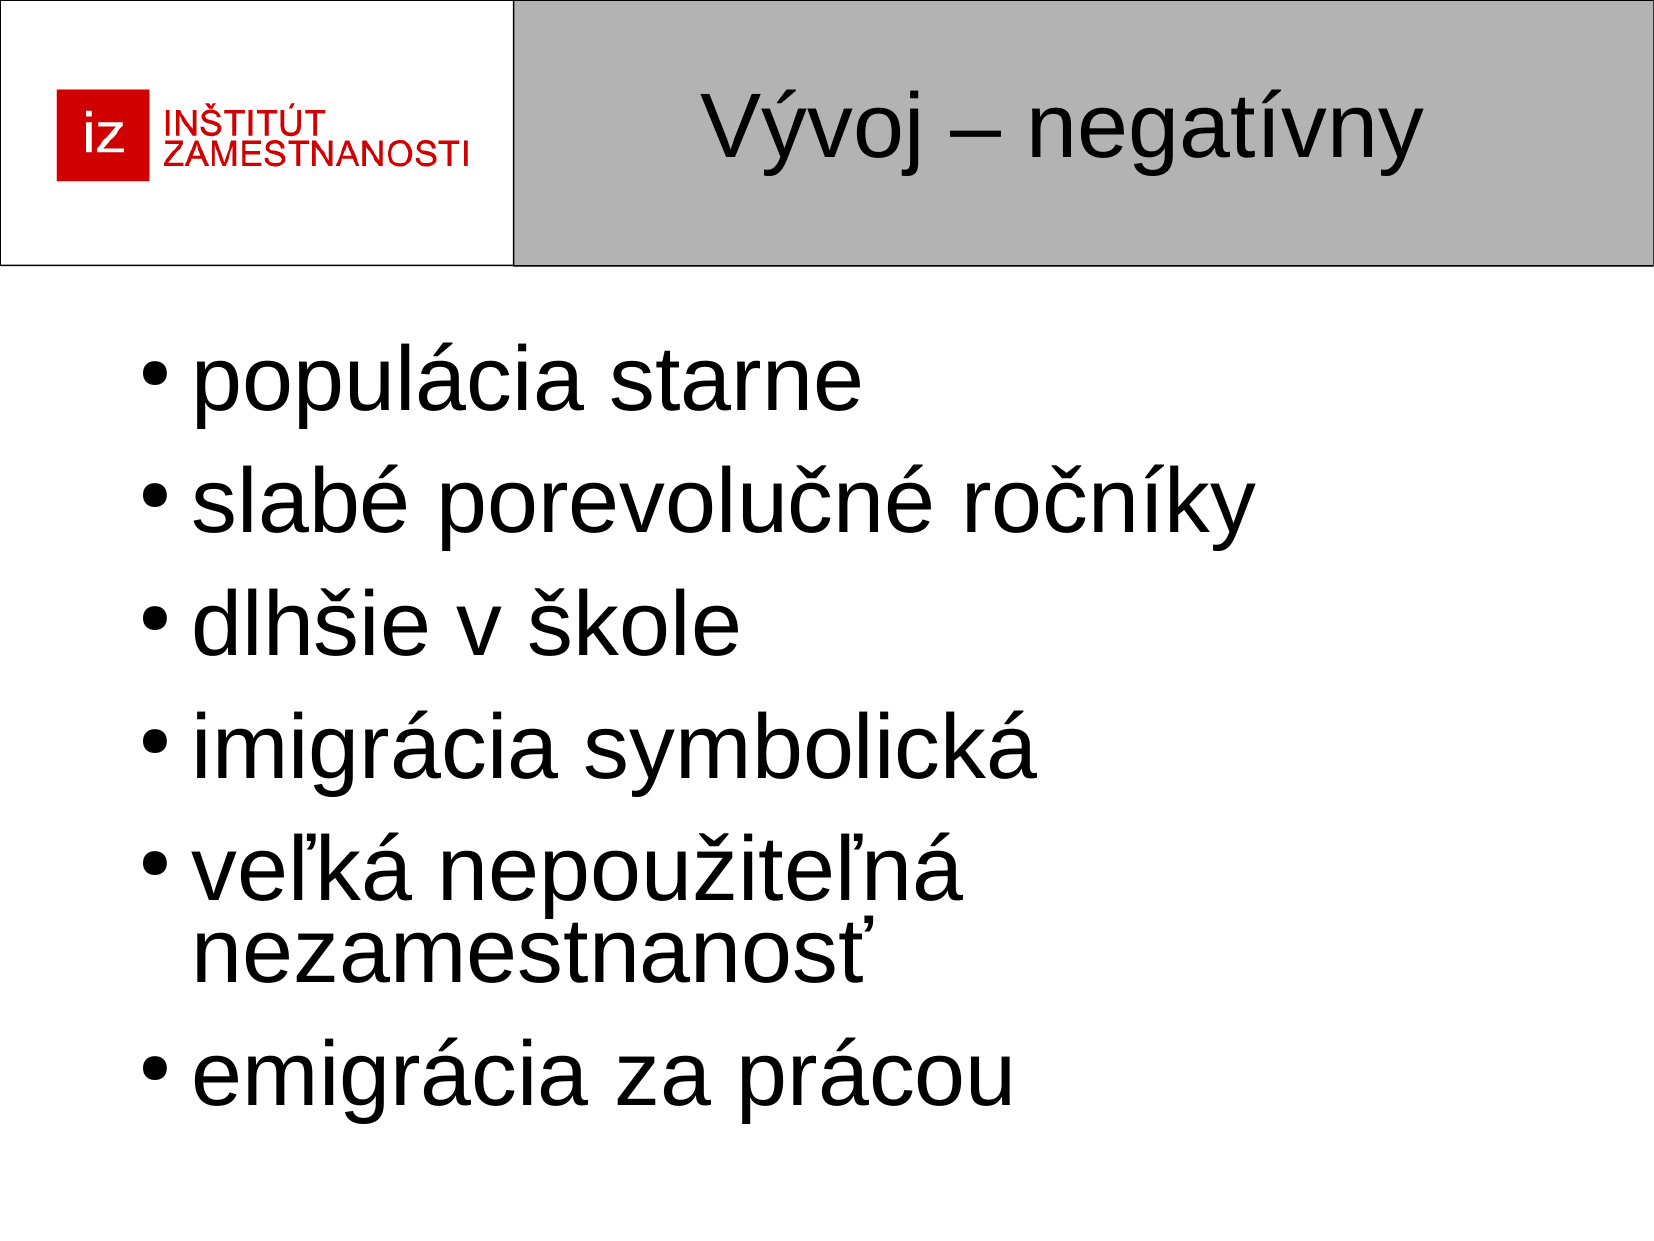

# Vývoj – negatívny
populácia starne
slabé porevolučné ročníky
dlhšie v škole
imigrácia symbolická
veľká nepoužiteľná nezamestnanosť
emigrácia za prácou